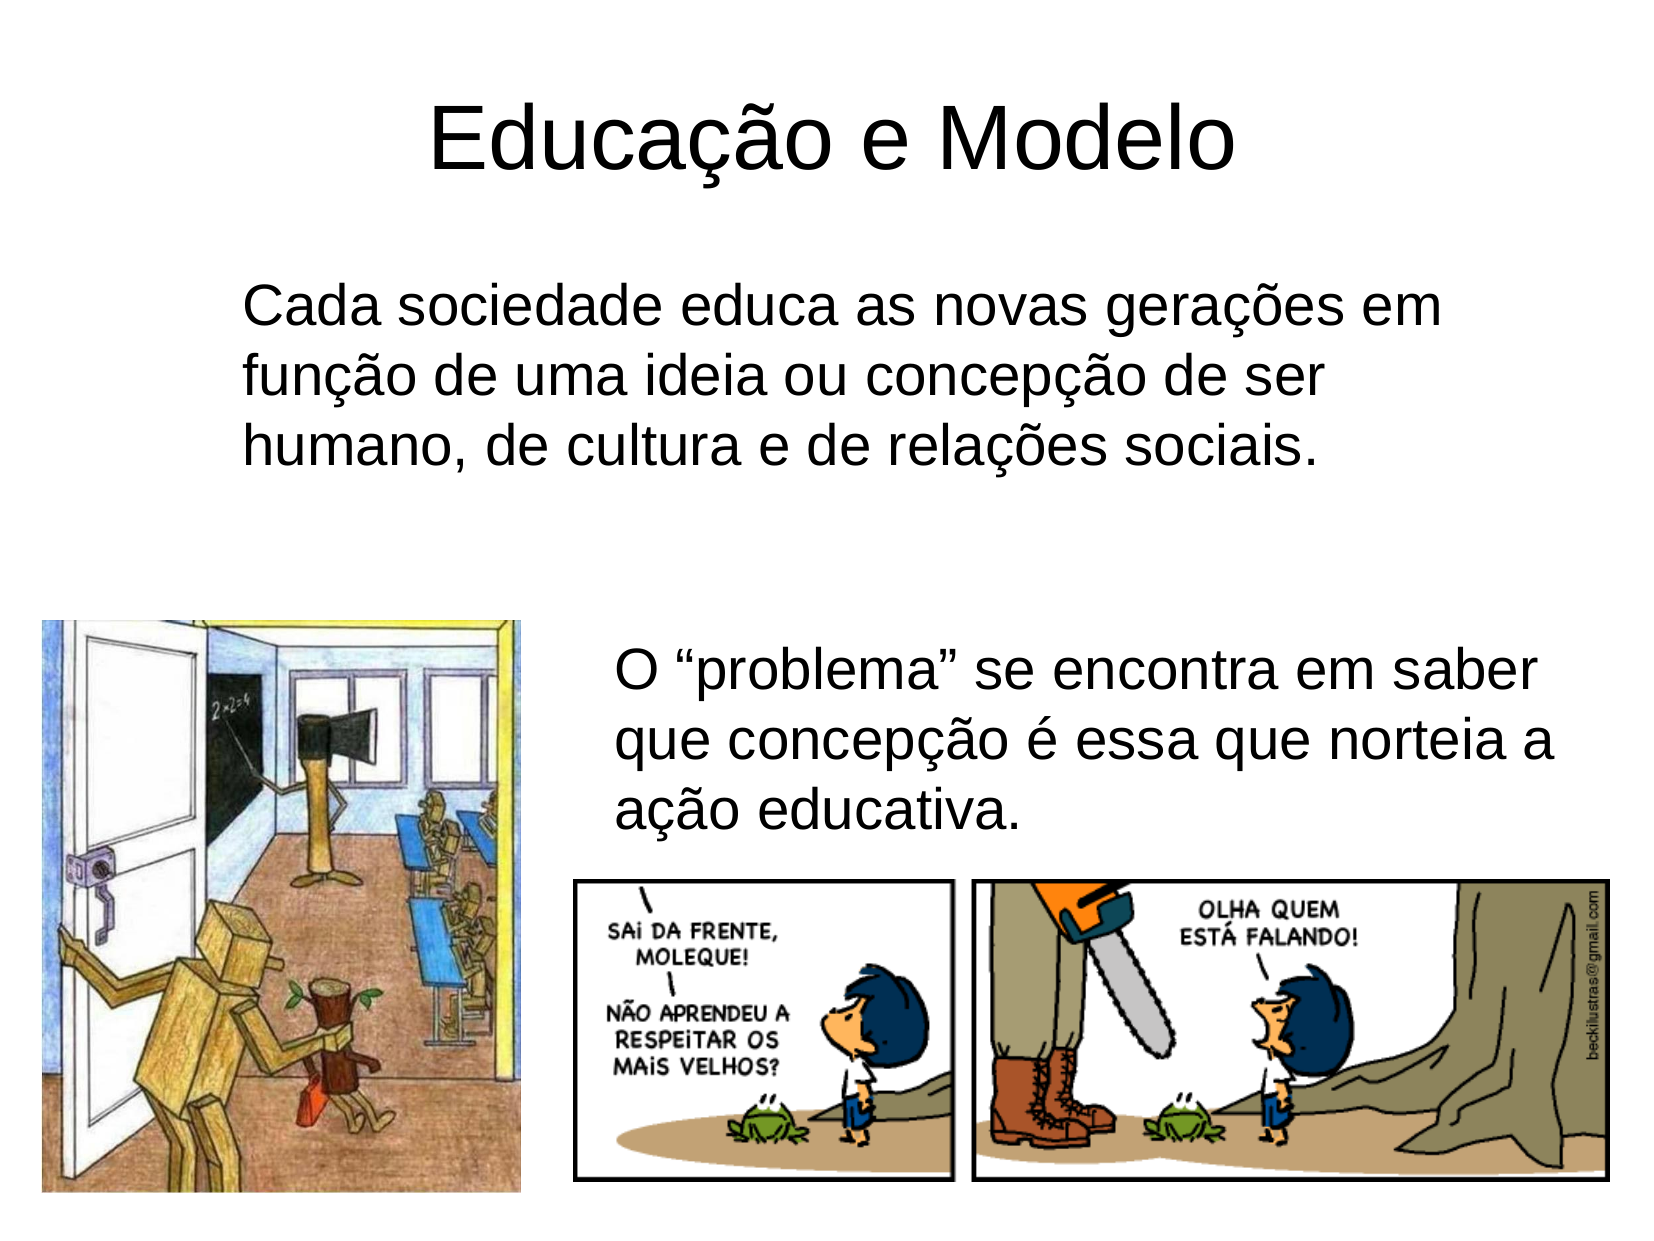

# Educação e Modelo
	Cada sociedade educa as novas gerações em função de uma ideia ou concepção de ser humano, de cultura e de relações sociais.
	O “problema” se encontra em saber que concepção é essa que norteia a ação educativa.